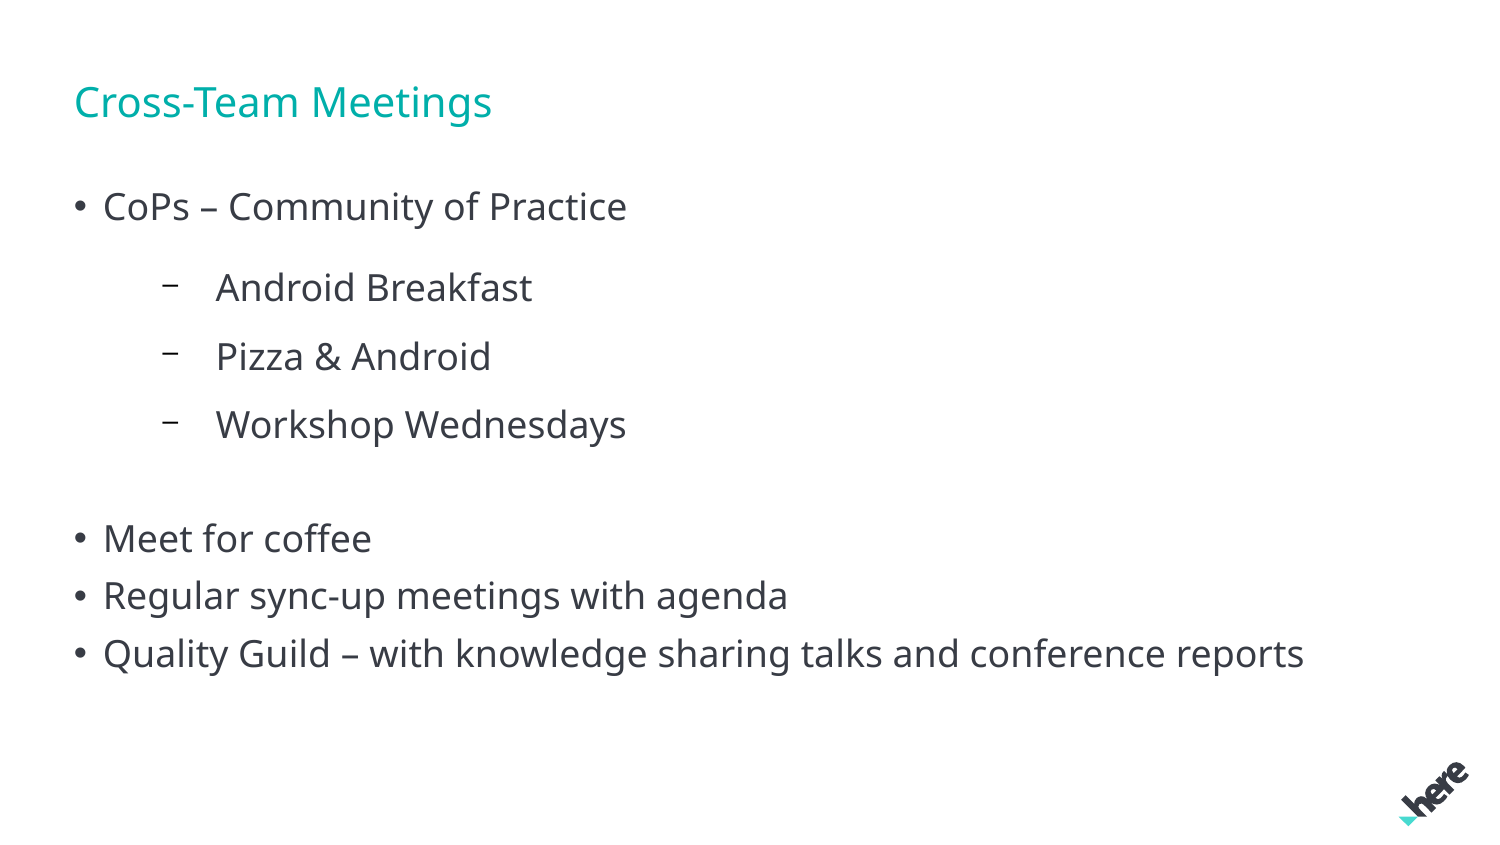

# Cross-Team Meetings
CoPs – Community of Practice
Android Breakfast
Pizza & Android
Workshop Wednesdays
Meet for coffee
Regular sync-up meetings with agenda
Quality Guild – with knowledge sharing talks and conference reports